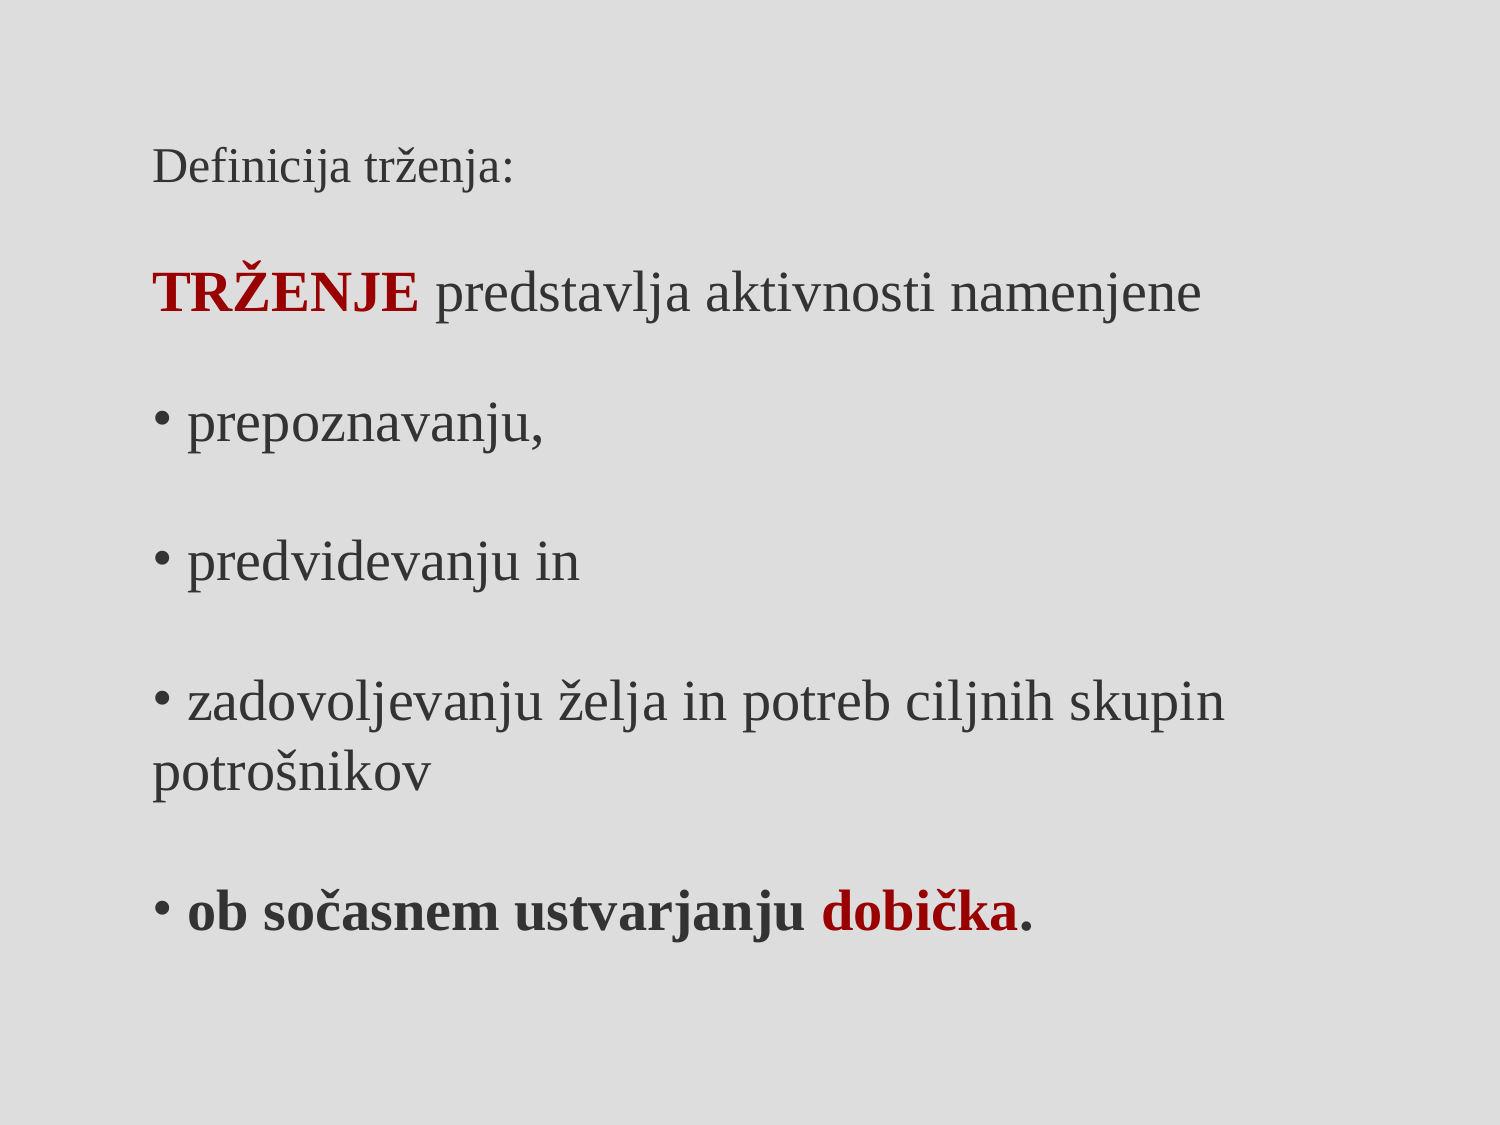

Definicija trženja:
TRŽENJE predstavlja aktivnosti namenjene
 prepoznavanju,
 predvidevanju in
 zadovoljevanju želja in potreb ciljnih skupin potrošnikov
 ob sočasnem ustvarjanju dobička.